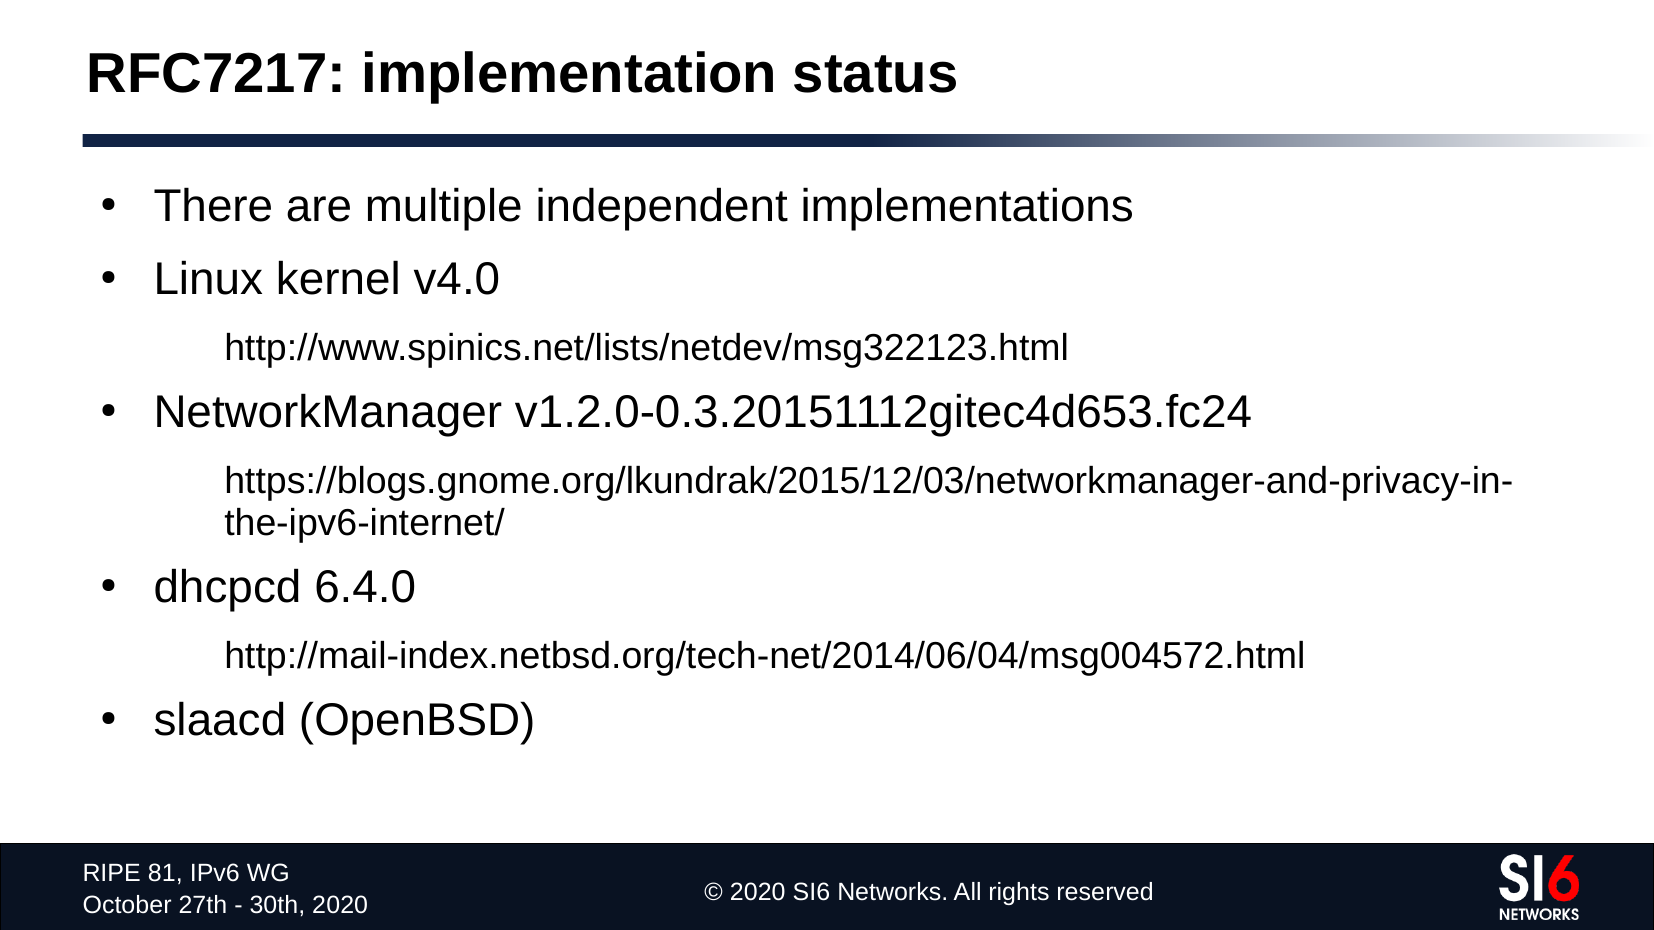

# RFC7217: implementation status
There are multiple independent implementations
Linux kernel v4.0
http://www.spinics.net/lists/netdev/msg322123.html
NetworkManager v1.2.0-0.3.20151112gitec4d653.fc24
https://blogs.gnome.org/lkundrak/2015/12/03/networkmanager-and-privacy-in-the-ipv6-internet/
dhcpcd 6.4.0
http://mail-index.netbsd.org/tech-net/2014/06/04/msg004572.html
slaacd (OpenBSD)